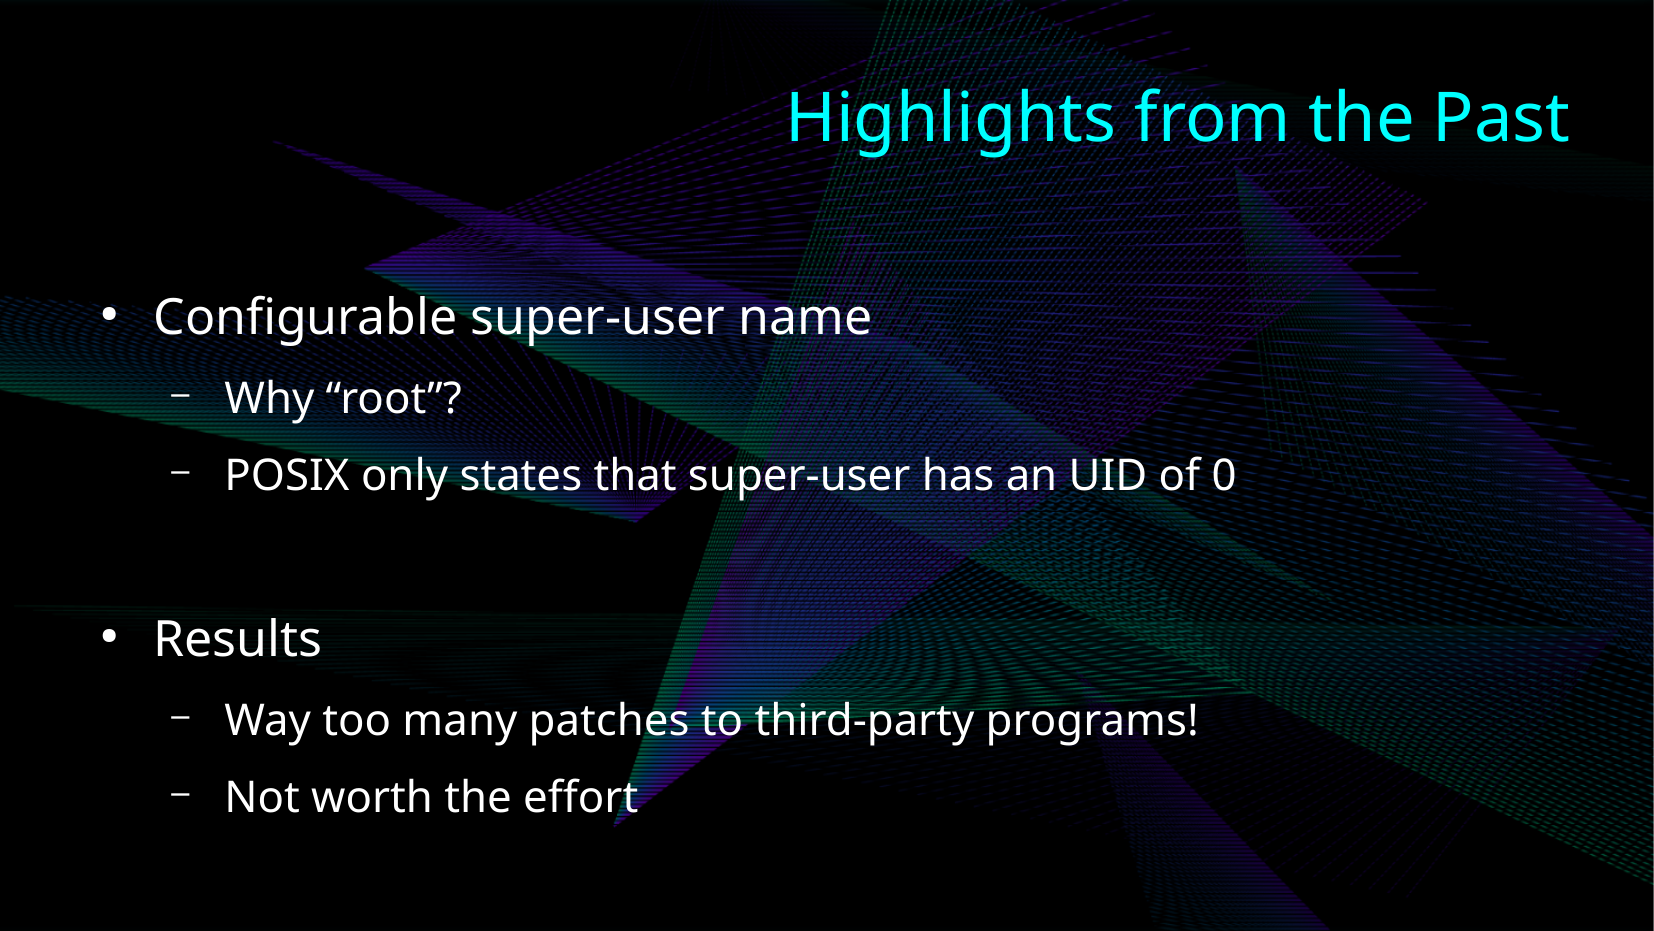

# Highlights from the Past
Configurable super-user name
Why “root”?
POSIX only states that super-user has an UID of 0
Results
Way too many patches to third-party programs!
Not worth the effort